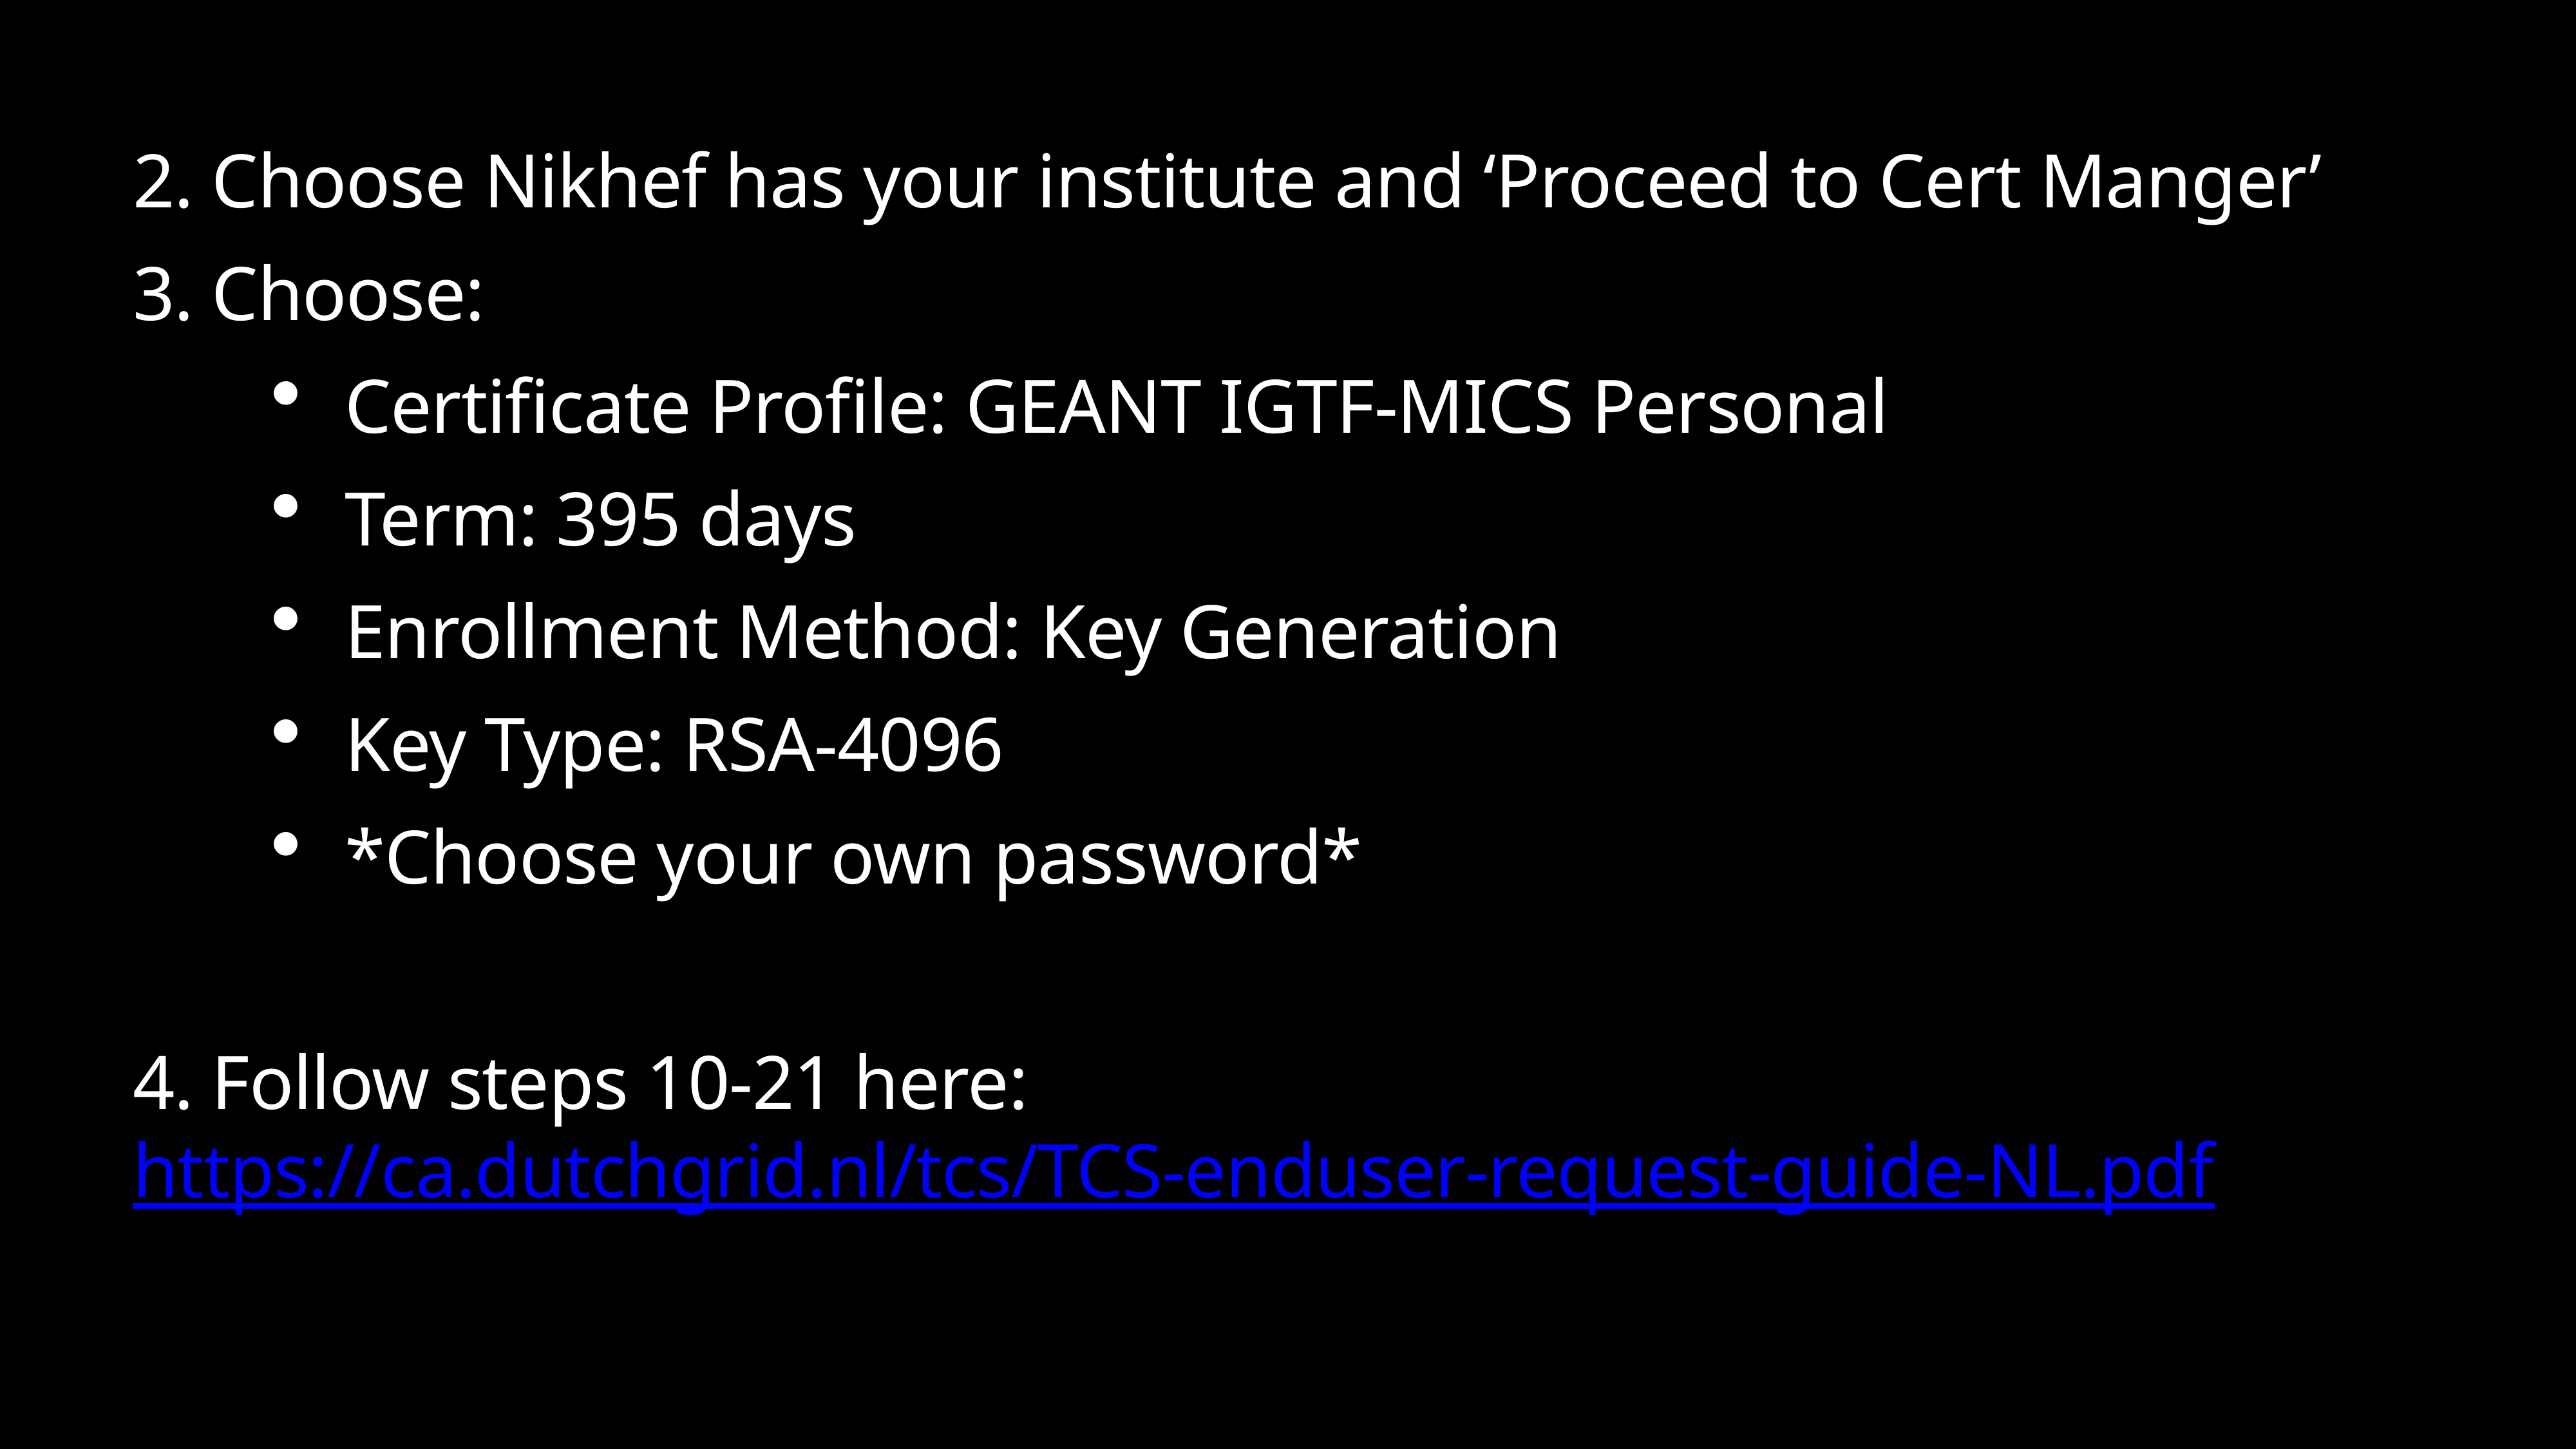

# 2. Choose Nikhef has your institute and ‘Proceed to Cert Manger’
3. Choose:
Certificate Profile: GEANT IGTF-MICS Personal
Term: 395 days
Enrollment Method: Key Generation
Key Type: RSA-4096
*Choose your own password*
4. Follow steps 10-21 here: https://ca.dutchgrid.nl/tcs/TCS-enduser-request-guide-NL.pdf